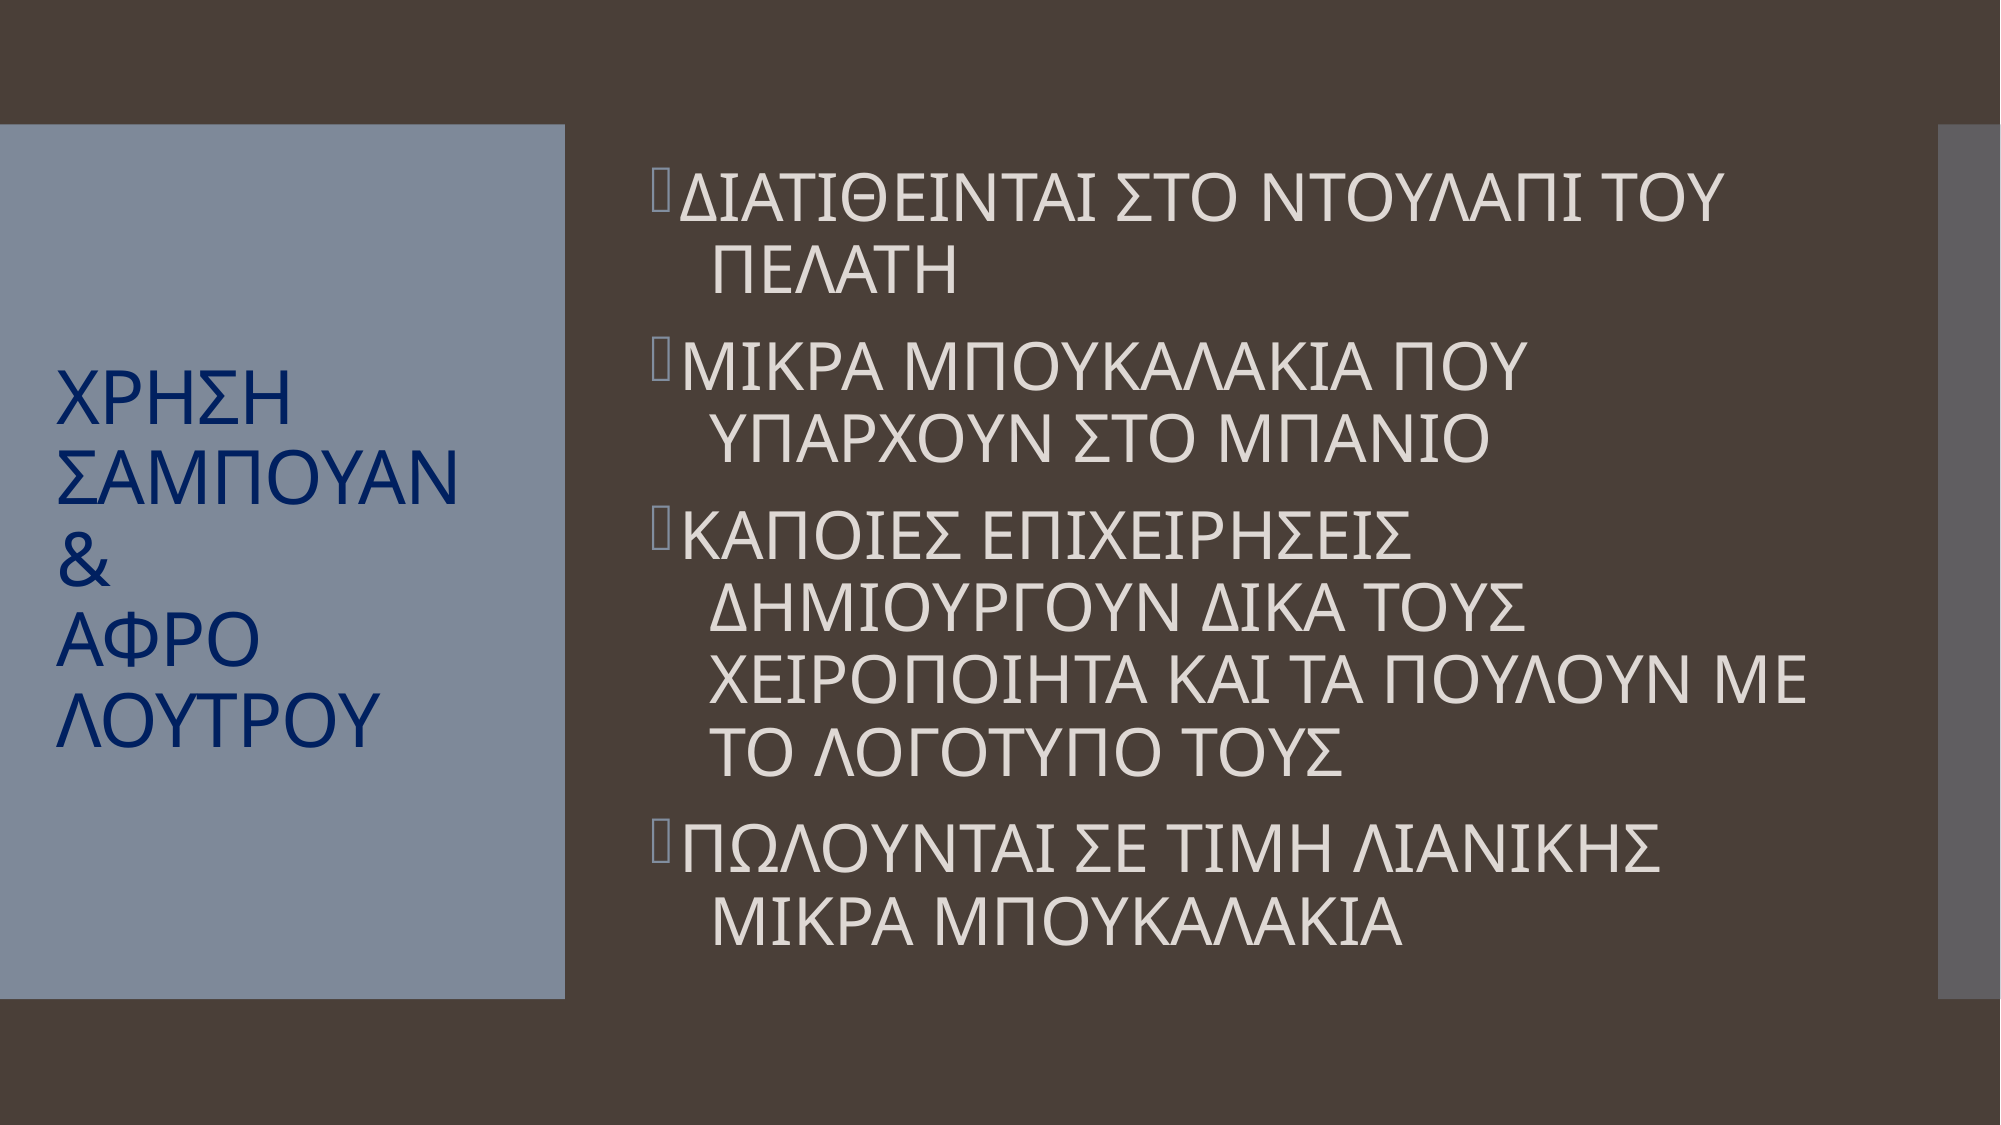

ΔΙΑΤΙΘΕΙΝΤΑΙ ΣΤΟ ΝΤΟΥΛΑΠΙ ΤΟΥ ΠΕΛΑΤΗ
ΜΙΚΡΑ ΜΠΟΥΚΑΛΑΚΙΑ ΠΟΥ ΥΠΑΡΧΟΥΝ ΣΤΟ ΜΠΑΝΙΟ
ΚΑΠΟΙΕΣ ΕΠΙΧΕΙΡΗΣΕΙΣ ΔΗΜΙΟΥΡΓΟΥΝ ΔΙΚΑ ΤΟΥΣ ΧΕΙΡΟΠΟΙΗΤΑ ΚΑΙ ΤΑ ΠΟΥΛΟΥΝ ΜΕ ΤΟ ΛΟΓΟΤΥΠΟ ΤΟΥΣ
ΠΩΛΟΥΝΤΑΙ ΣΕ ΤΙΜΗ ΛΙΑΝΙΚΗΣ ΜΙΚΡΑ ΜΠΟΥΚΑΛΑΚΙΑ
# ΧΡΗΣΗ ΣΑΜΠΟΥΑΝ & ΑΦΡΟ ΛΟΥΤΡΟΥ